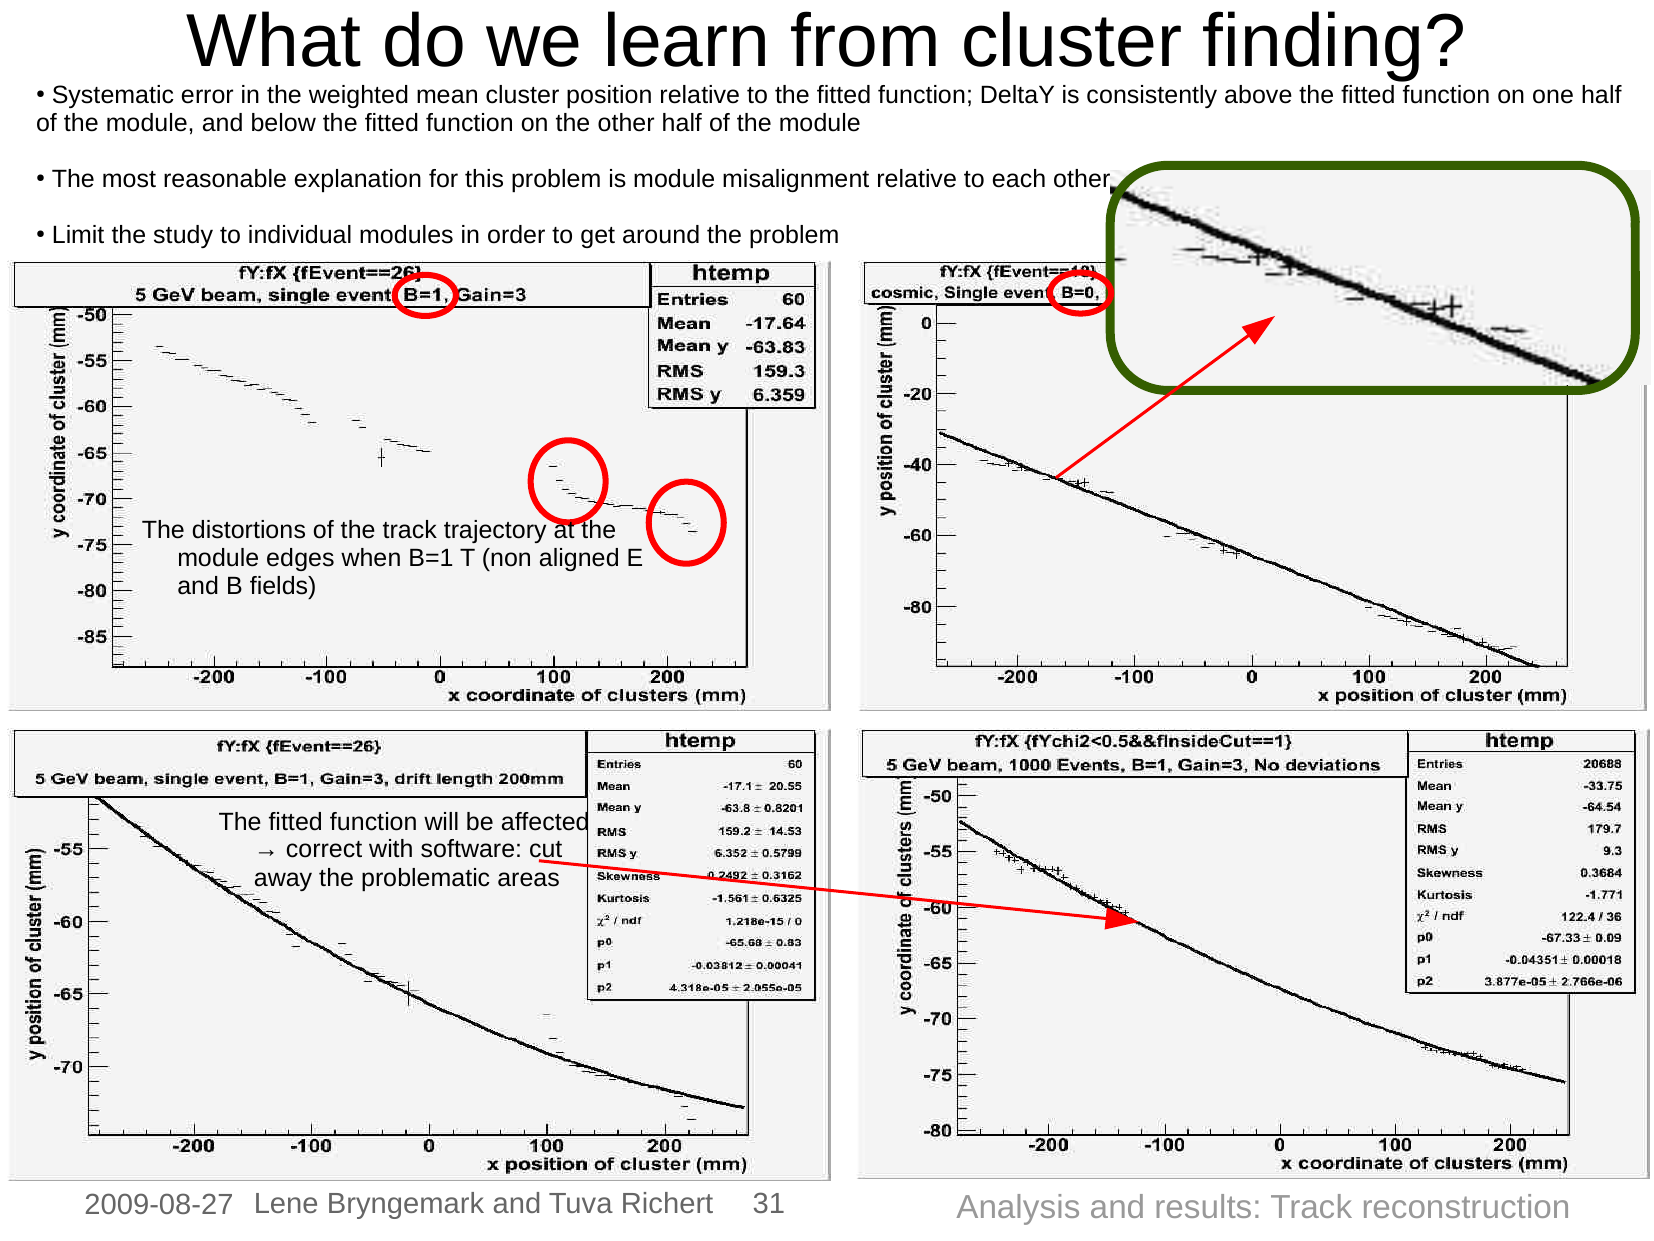

What do we learn from cluster finding?
 Systematic error in the weighted mean cluster position relative to the fitted function; DeltaY is consistently above the fitted function on one half of the module, and below the fitted function on the other half of the module
 The most reasonable explanation for this problem is module misalignment relative to each other
 Limit the study to individual modules in order to get around the problem
The distortions of the track trajectory at the module edges when B=1 T (non aligned E and B fields)
The fitted function will be affected → correct with software: cut away the problematic areas
# Analysis and results: Track reconstruction
Lene Bryngemark and Tuva Richert
31
2009-08-27